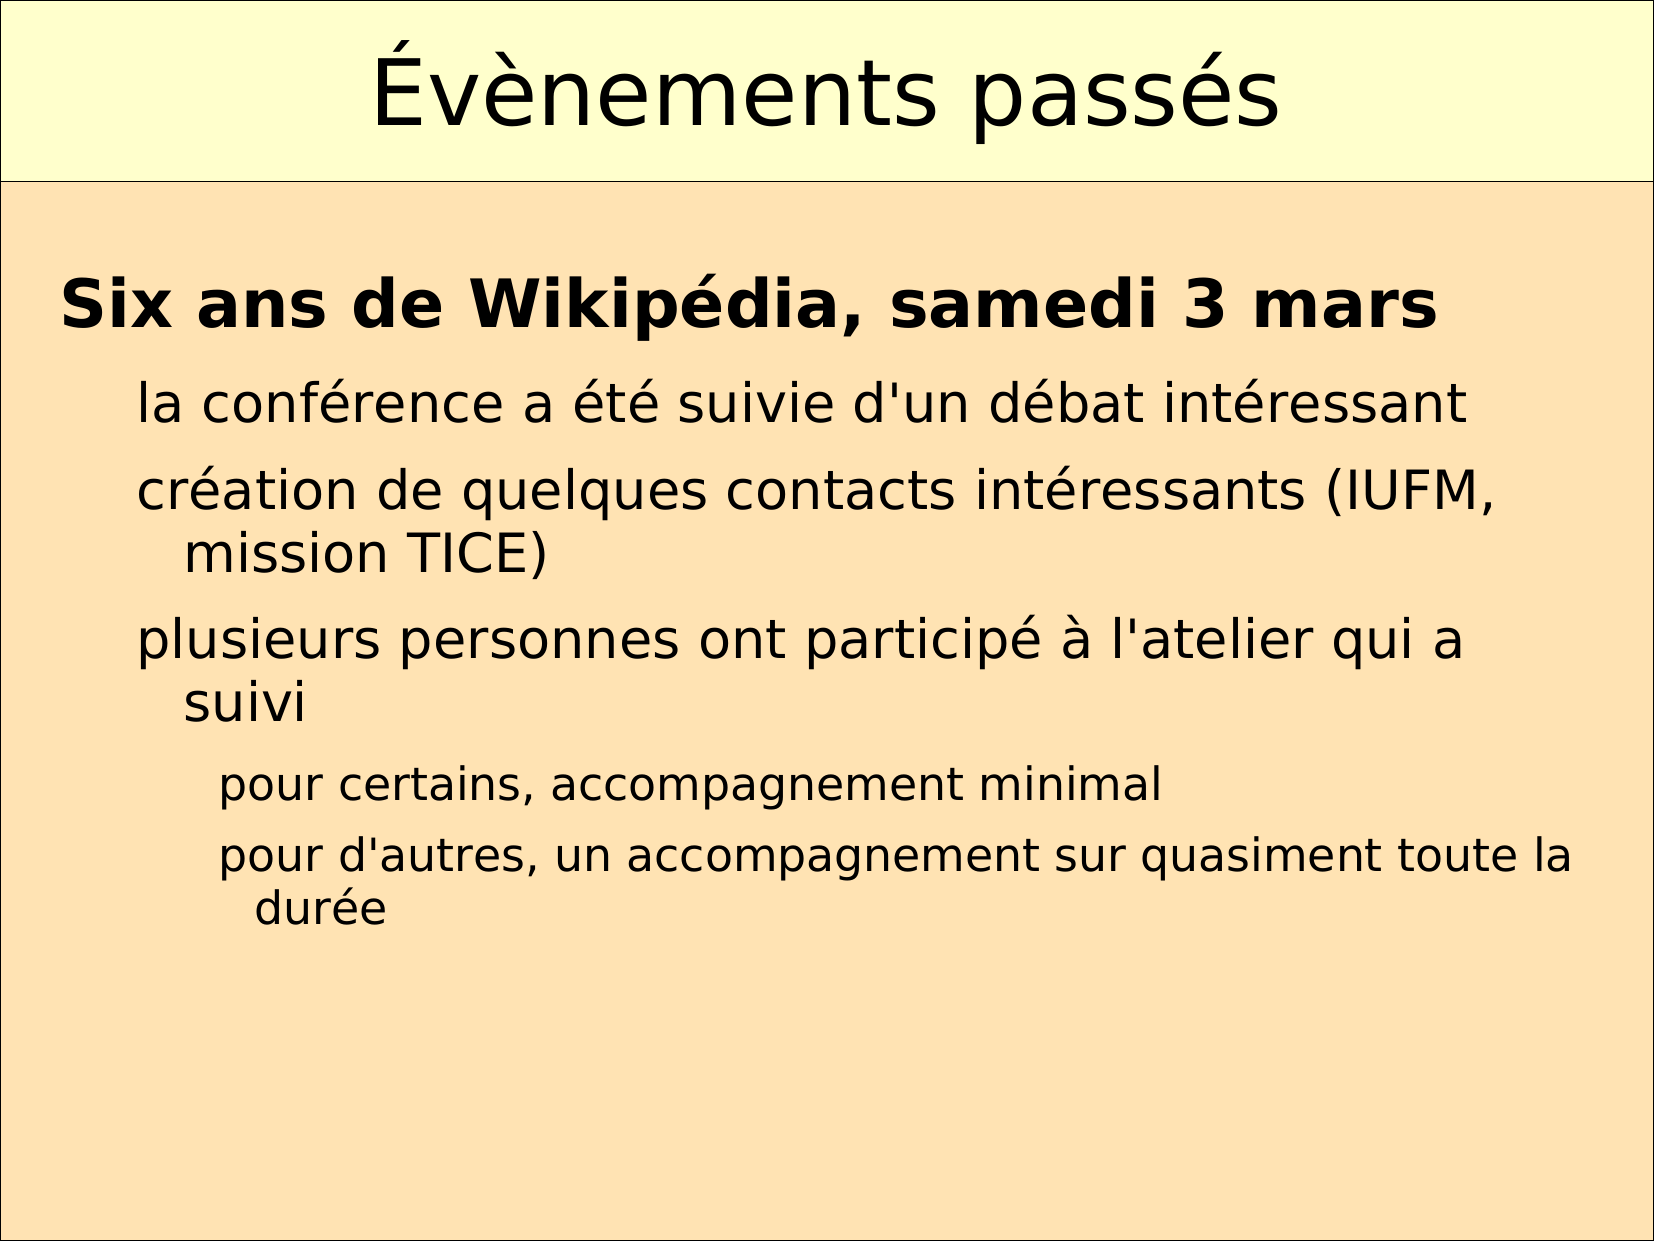

# Évènements passés
Six ans de Wikipédia, samedi 3 mars
la conférence a été suivie d'un débat intéressant
création de quelques contacts intéressants (IUFM, mission TICE)
plusieurs personnes ont participé à l'atelier qui a suivi
pour certains, accompagnement minimal
pour d'autres, un accompagnement sur quasiment toute la durée